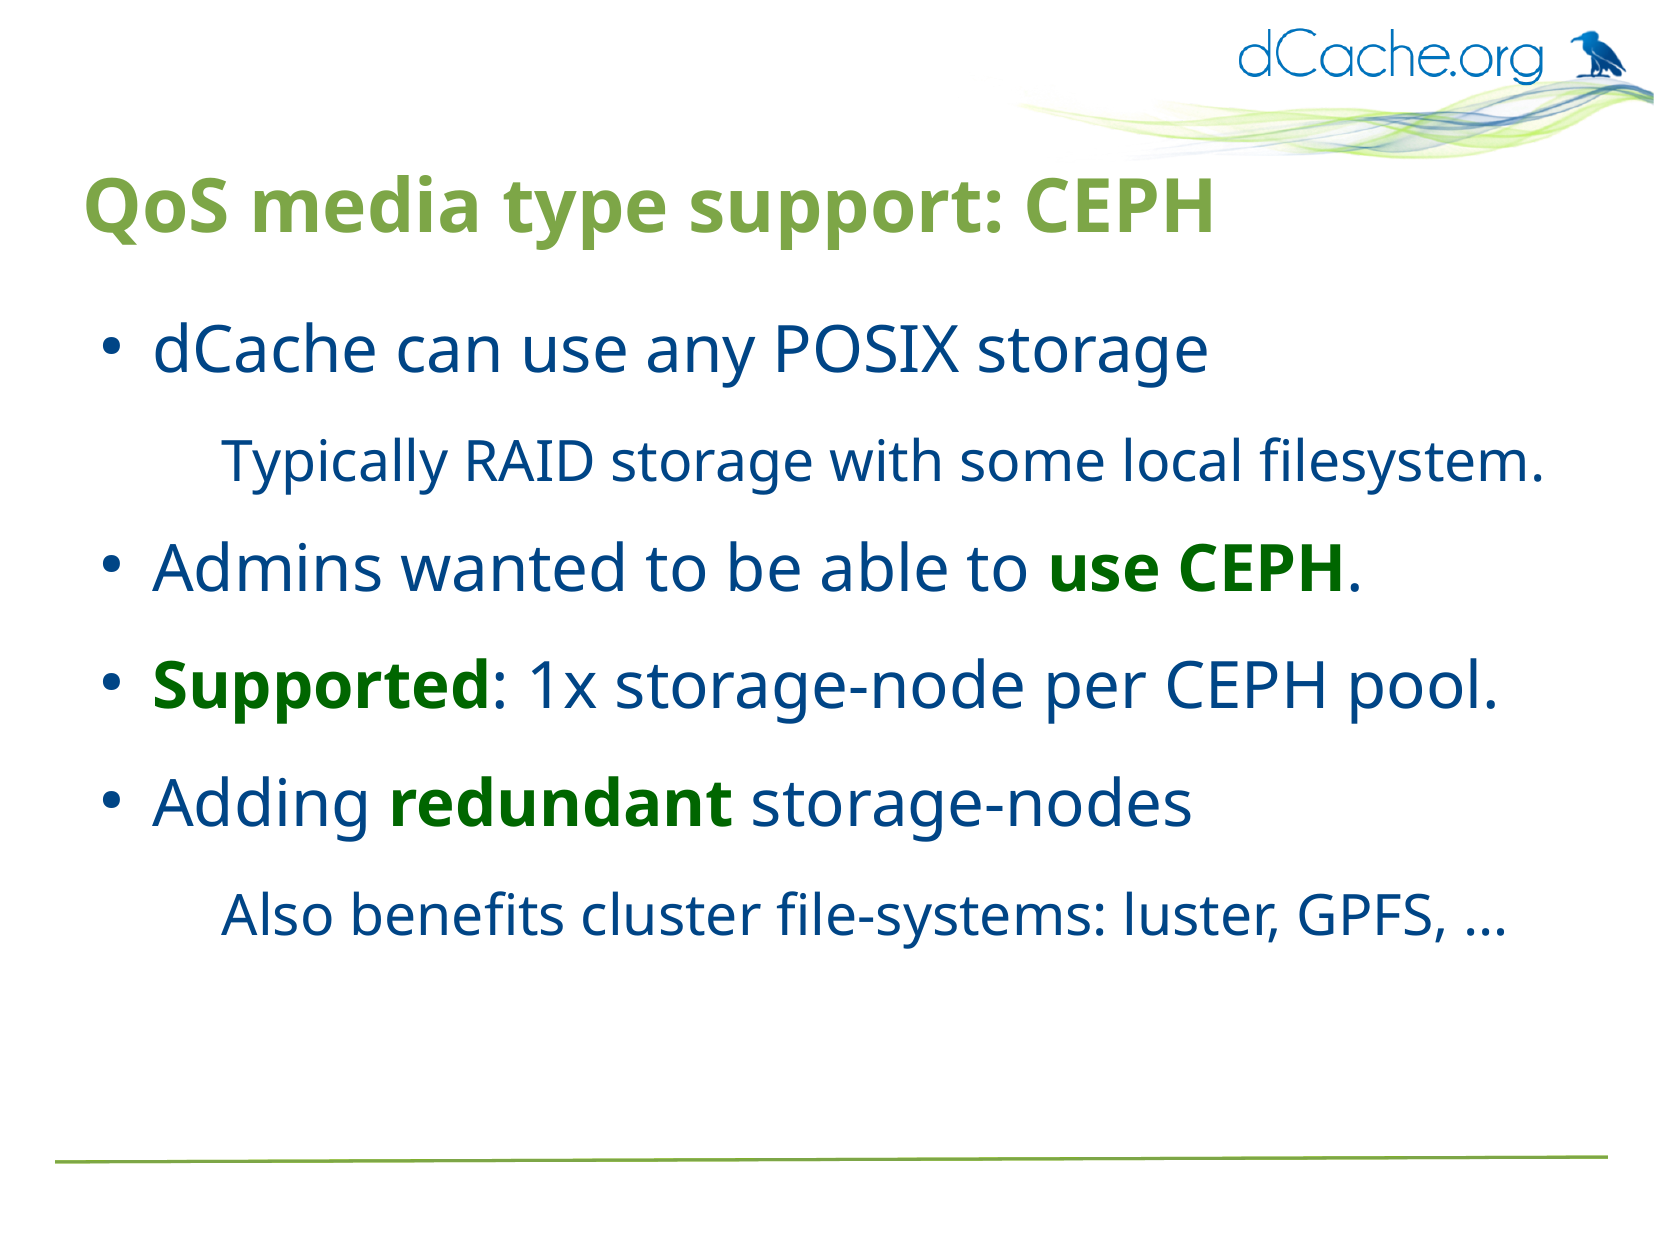

# QoS media type support: CEPH
dCache can use any POSIX storage
Typically RAID storage with some local filesystem.
Admins wanted to be able to use CEPH.
Supported: 1x storage-node per CEPH pool.
Adding redundant storage-nodes
Also benefits cluster file-systems: luster, GPFS, …